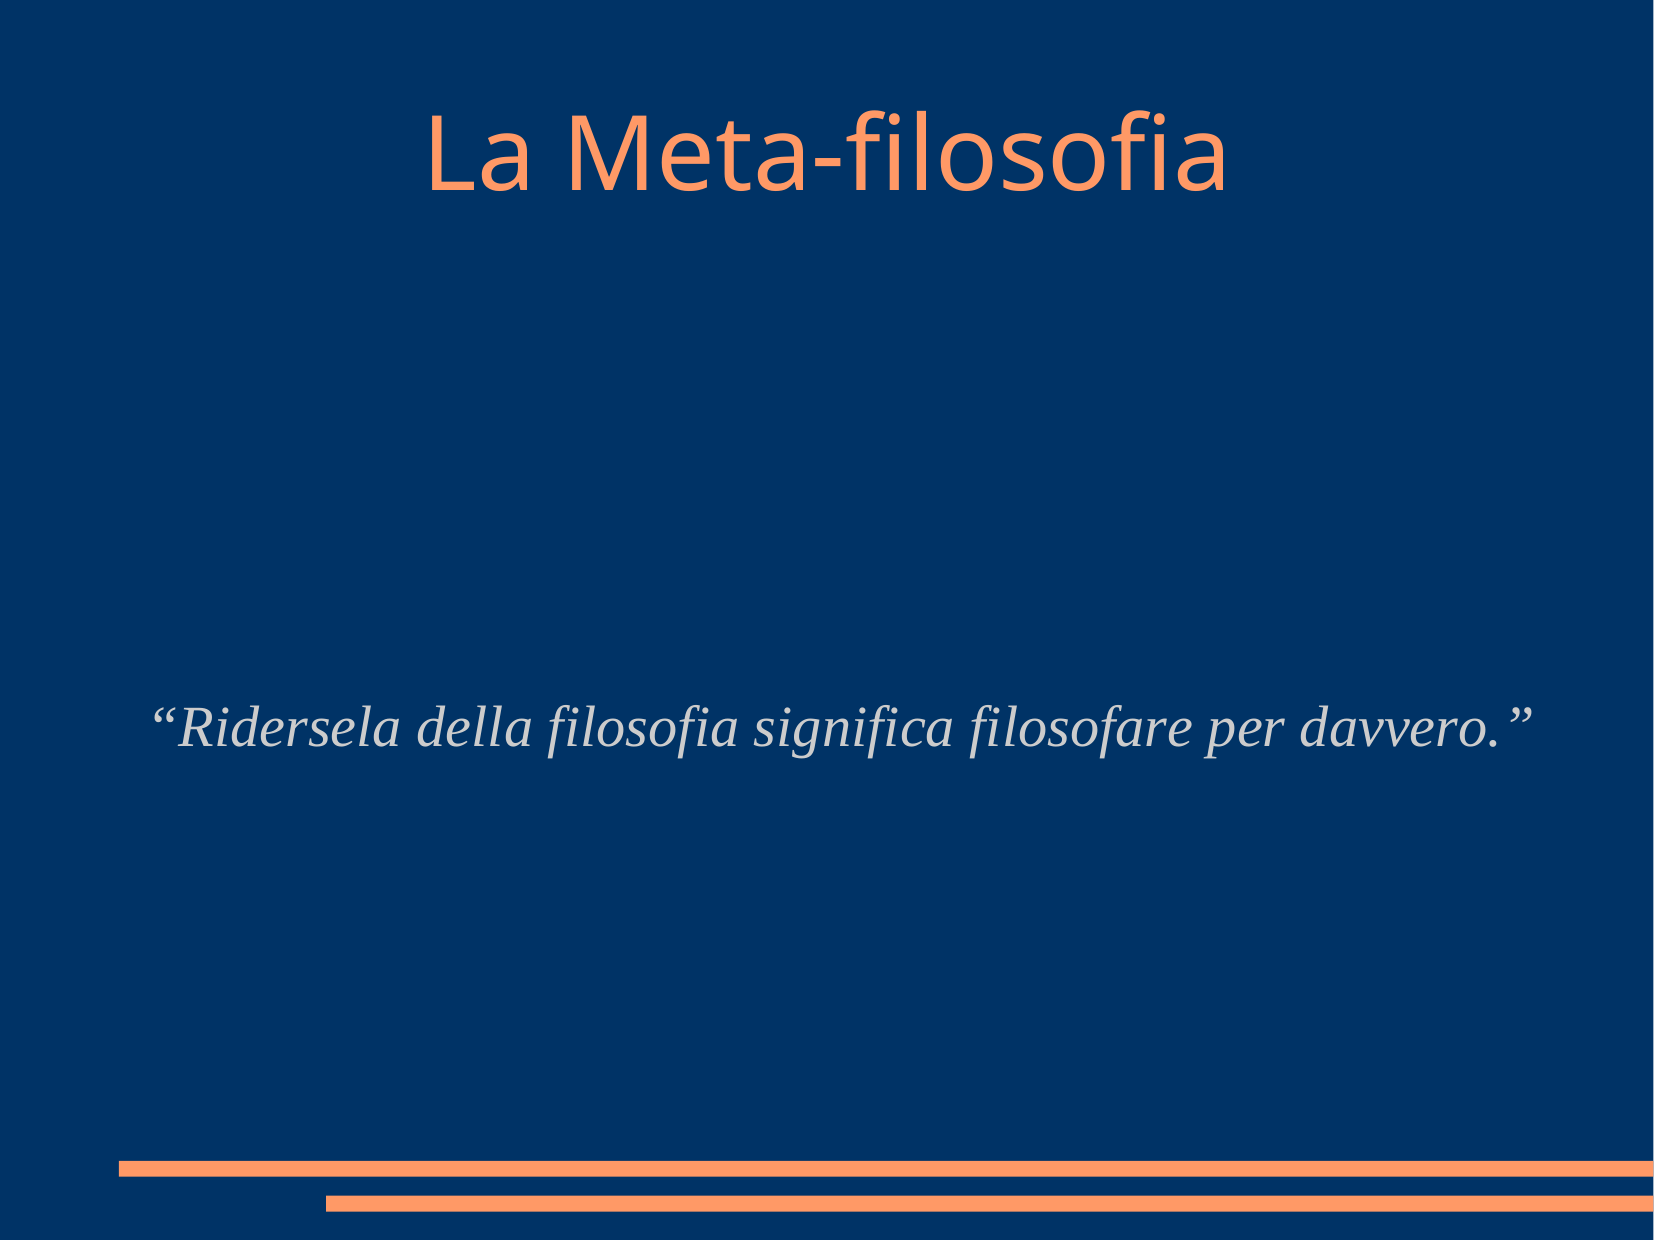

# La Meta-filosofia
“Ridersela della filosofia significa filosofare per davvero.”